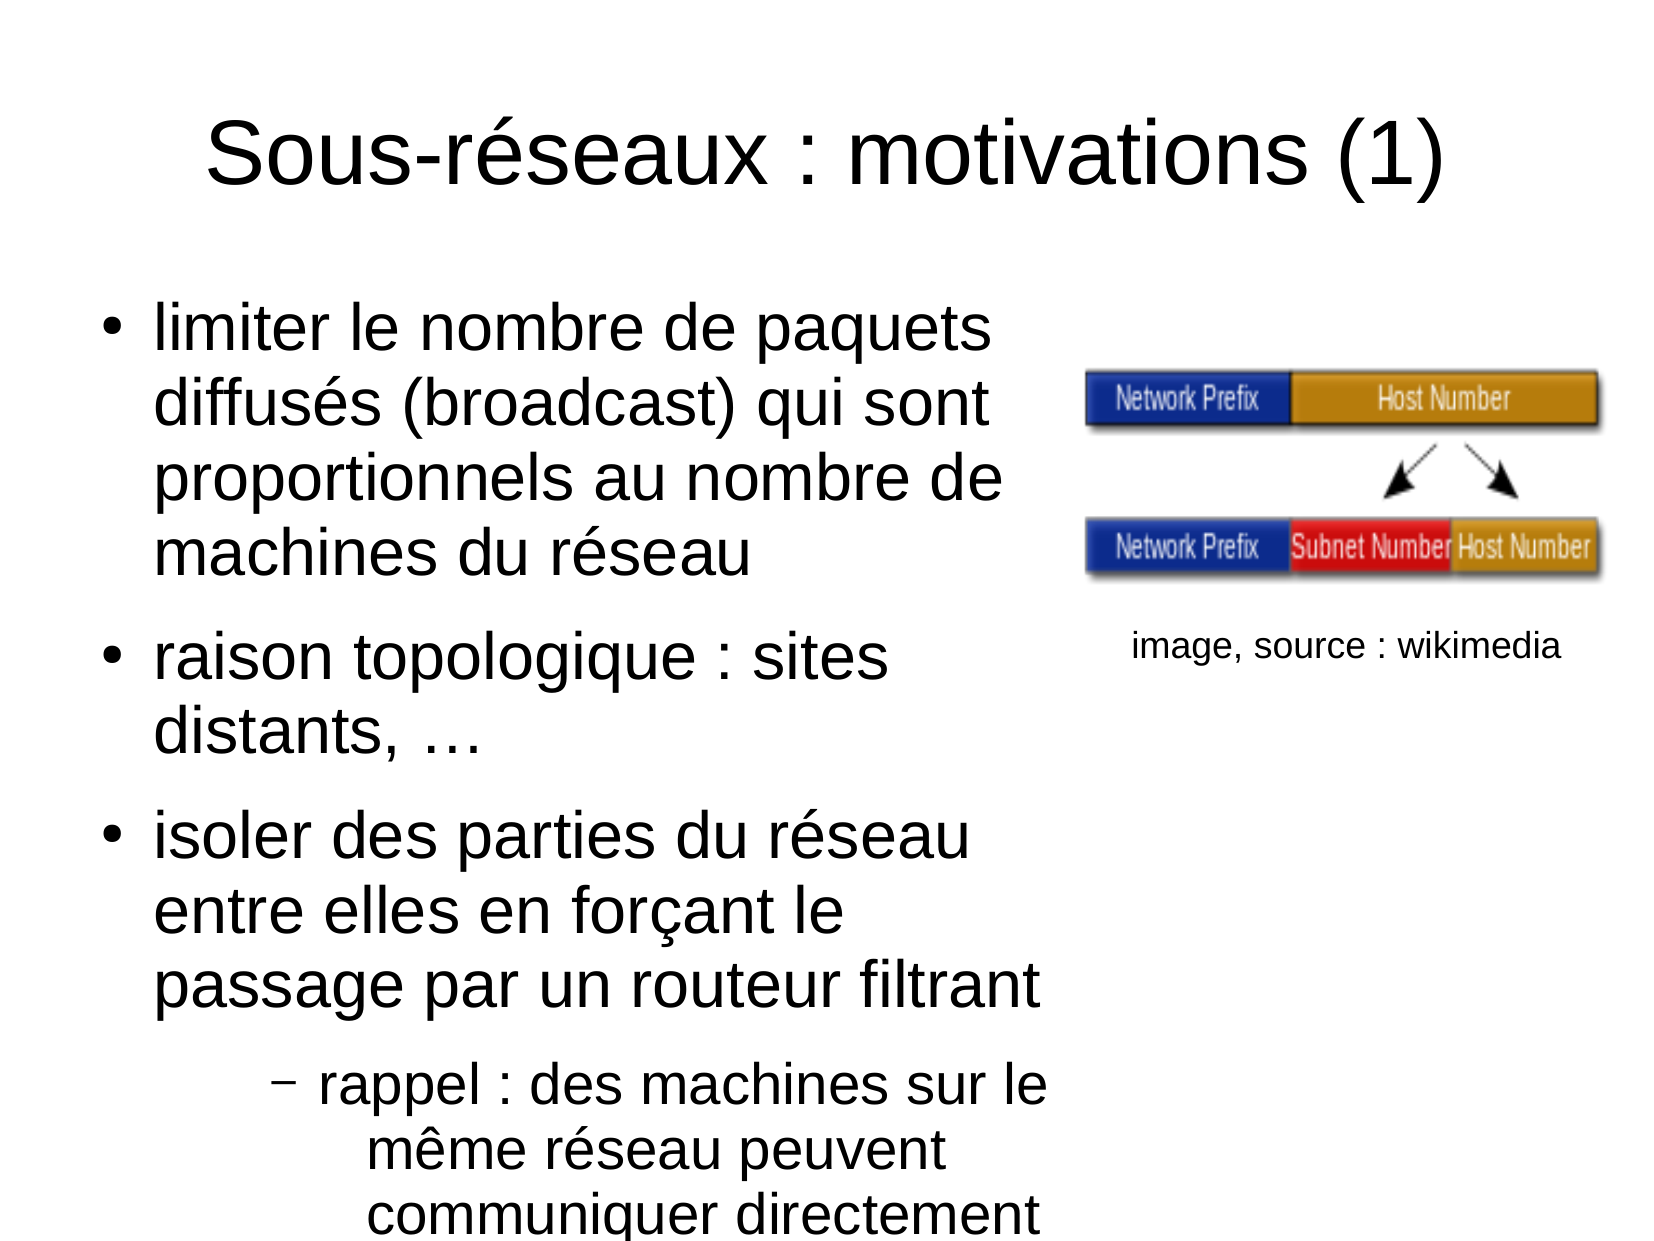

# Sous-réseaux : motivations (1)
limiter le nombre de paquets diffusés (broadcast) qui sont proportionnels au nombre de machines du réseau
raison topologique : sites distants, …
isoler des parties du réseau entre elles en forçant le passage par un routeur filtrant
rappel : des machines sur le même réseau peuvent communiquer directement
image, source : wikimedia